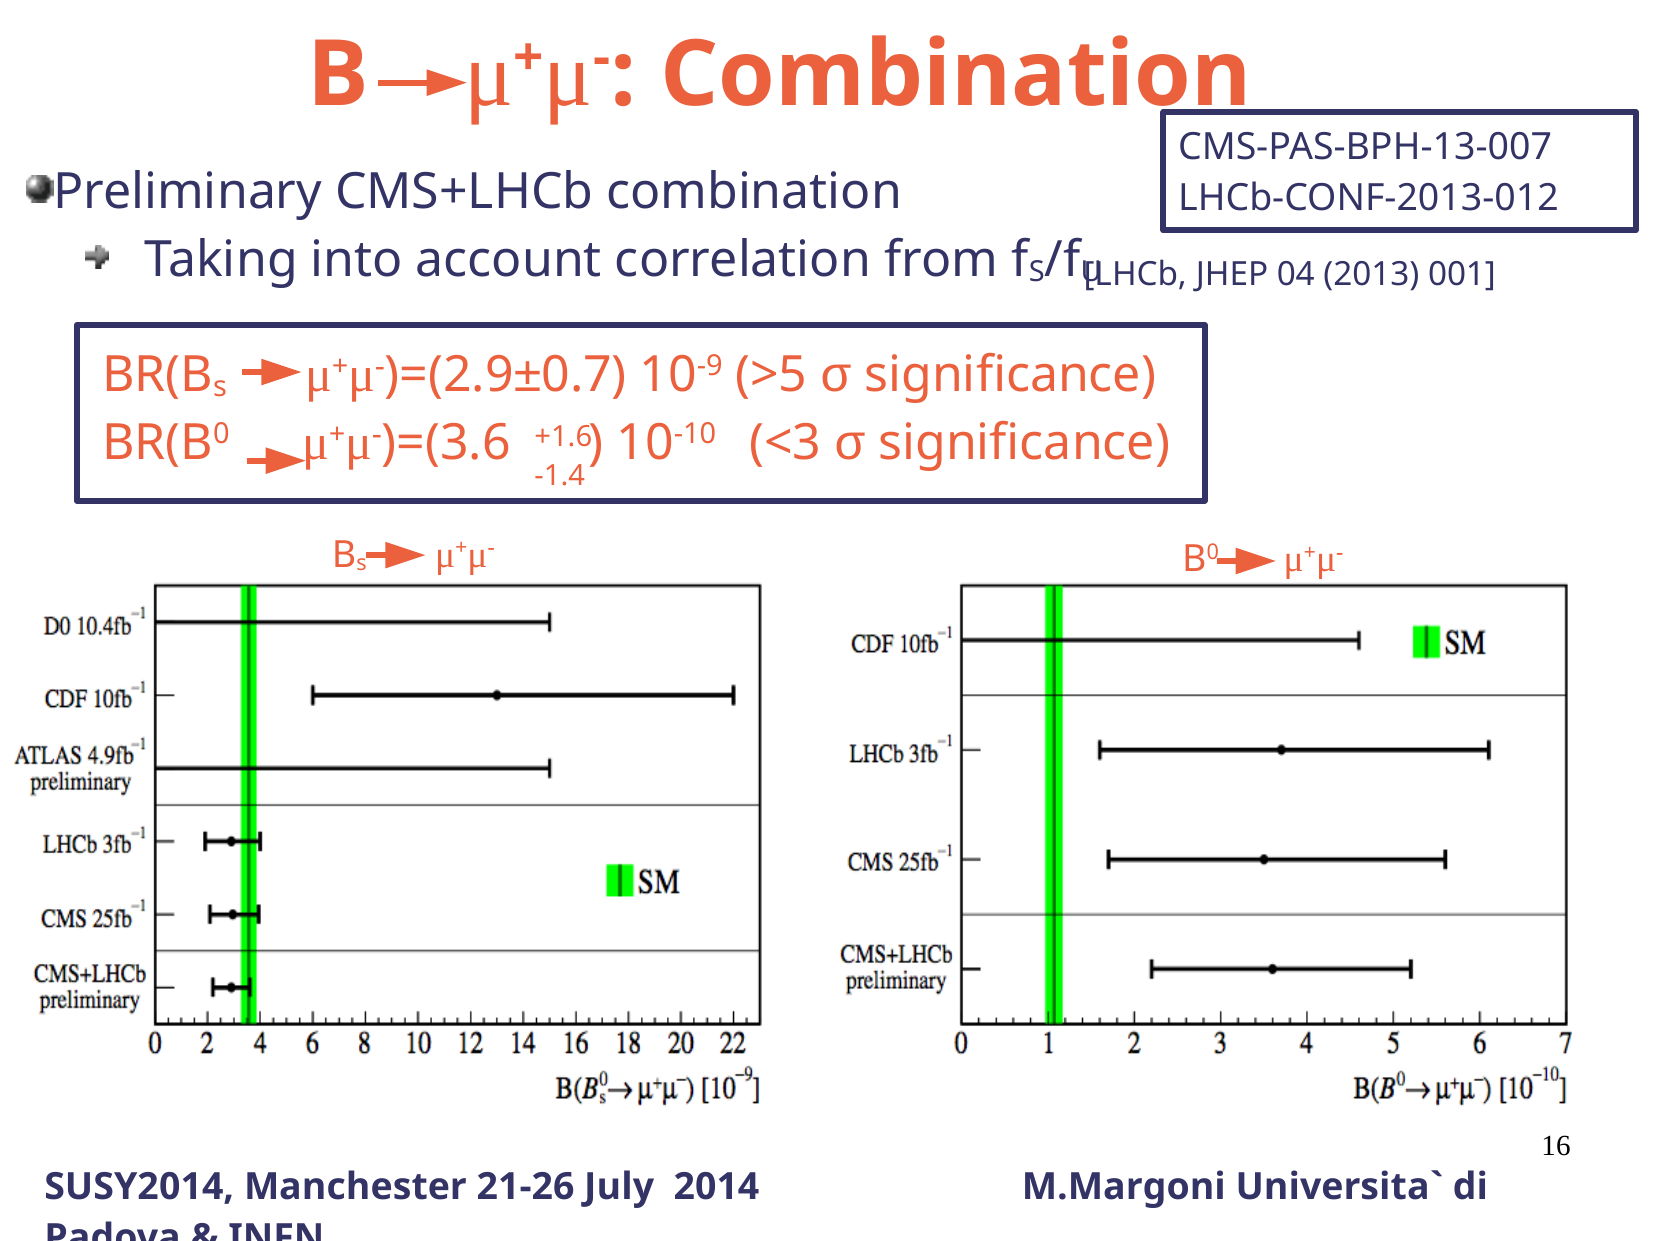

# B μ+μ-: Combination
CMS-PAS-BPH-13-007
LHCb-CONF-2013-012
Preliminary CMS+LHCb combination
Taking into account correlation from fS/fU
[LHCb, JHEP 04 (2013) 001]
BR(Bs μ+μ-)=(2.9±0.7) 10-9 (>5 σ significance)
BR(B0 μ+μ-)=(3.6 ) 10-10 (<3 σ significance)
+1.6
-1.4
Bs μ+μ-
B0 μ+μ-
16
SUSY2014, Manchester 21-26 July 2014 M.Margoni Universita` di Padova & INFN